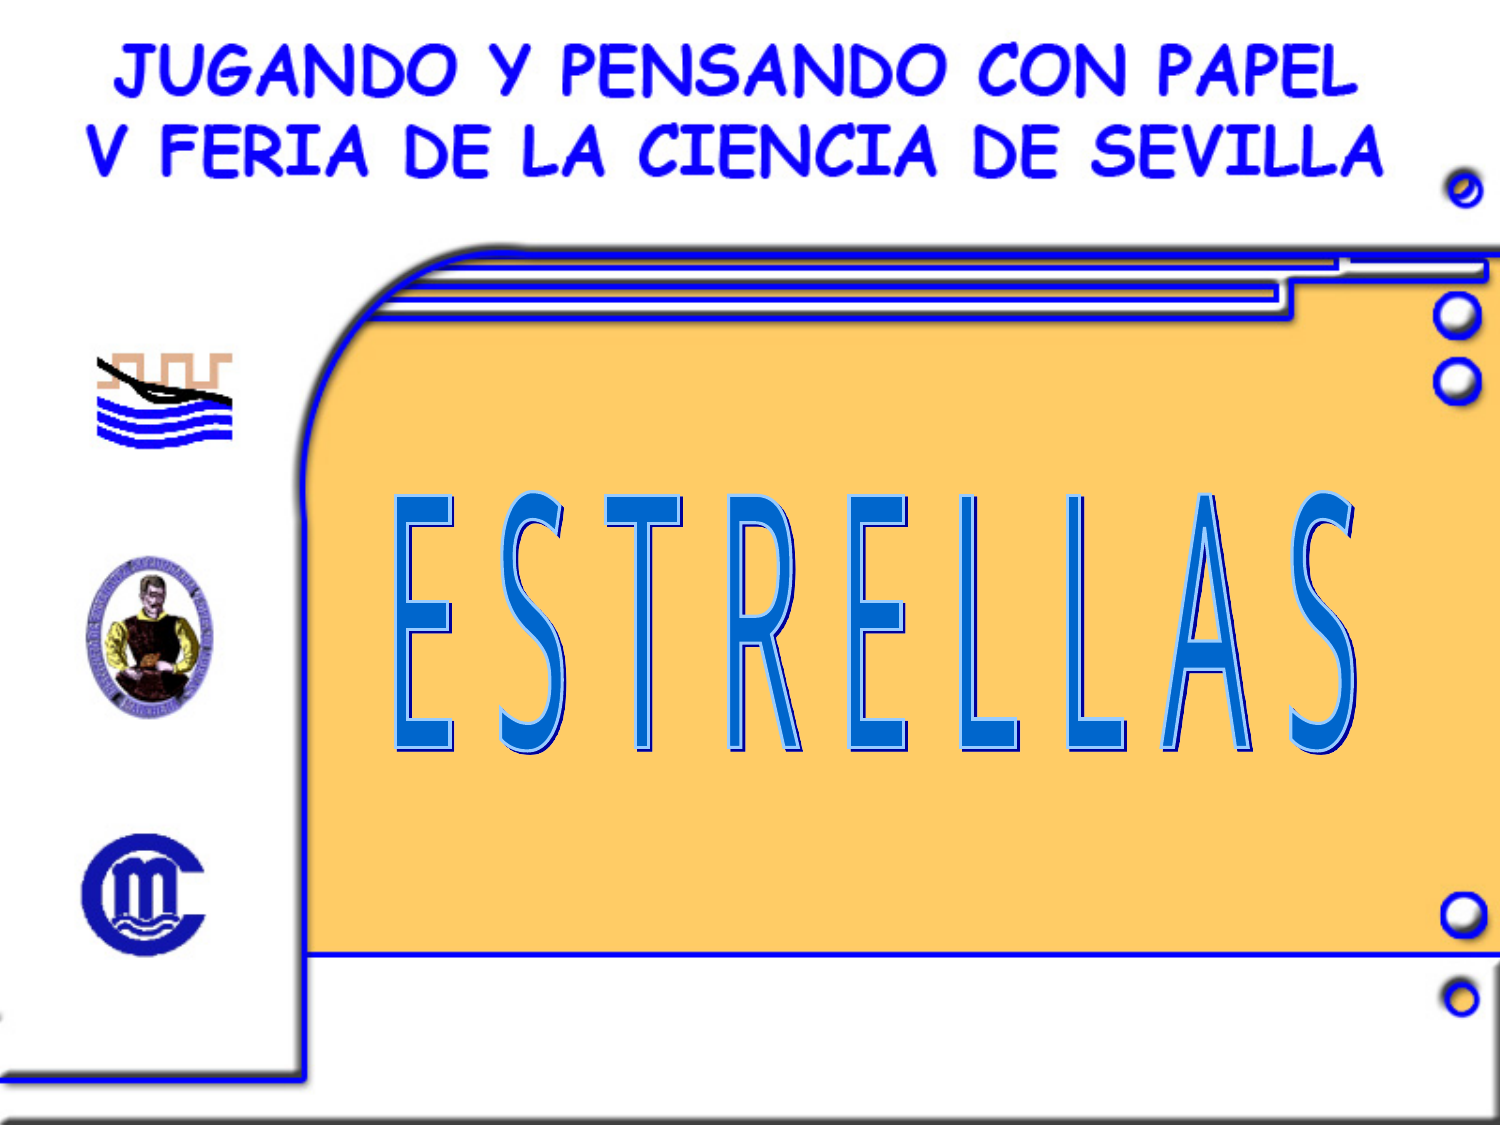

E S T R E L L A S